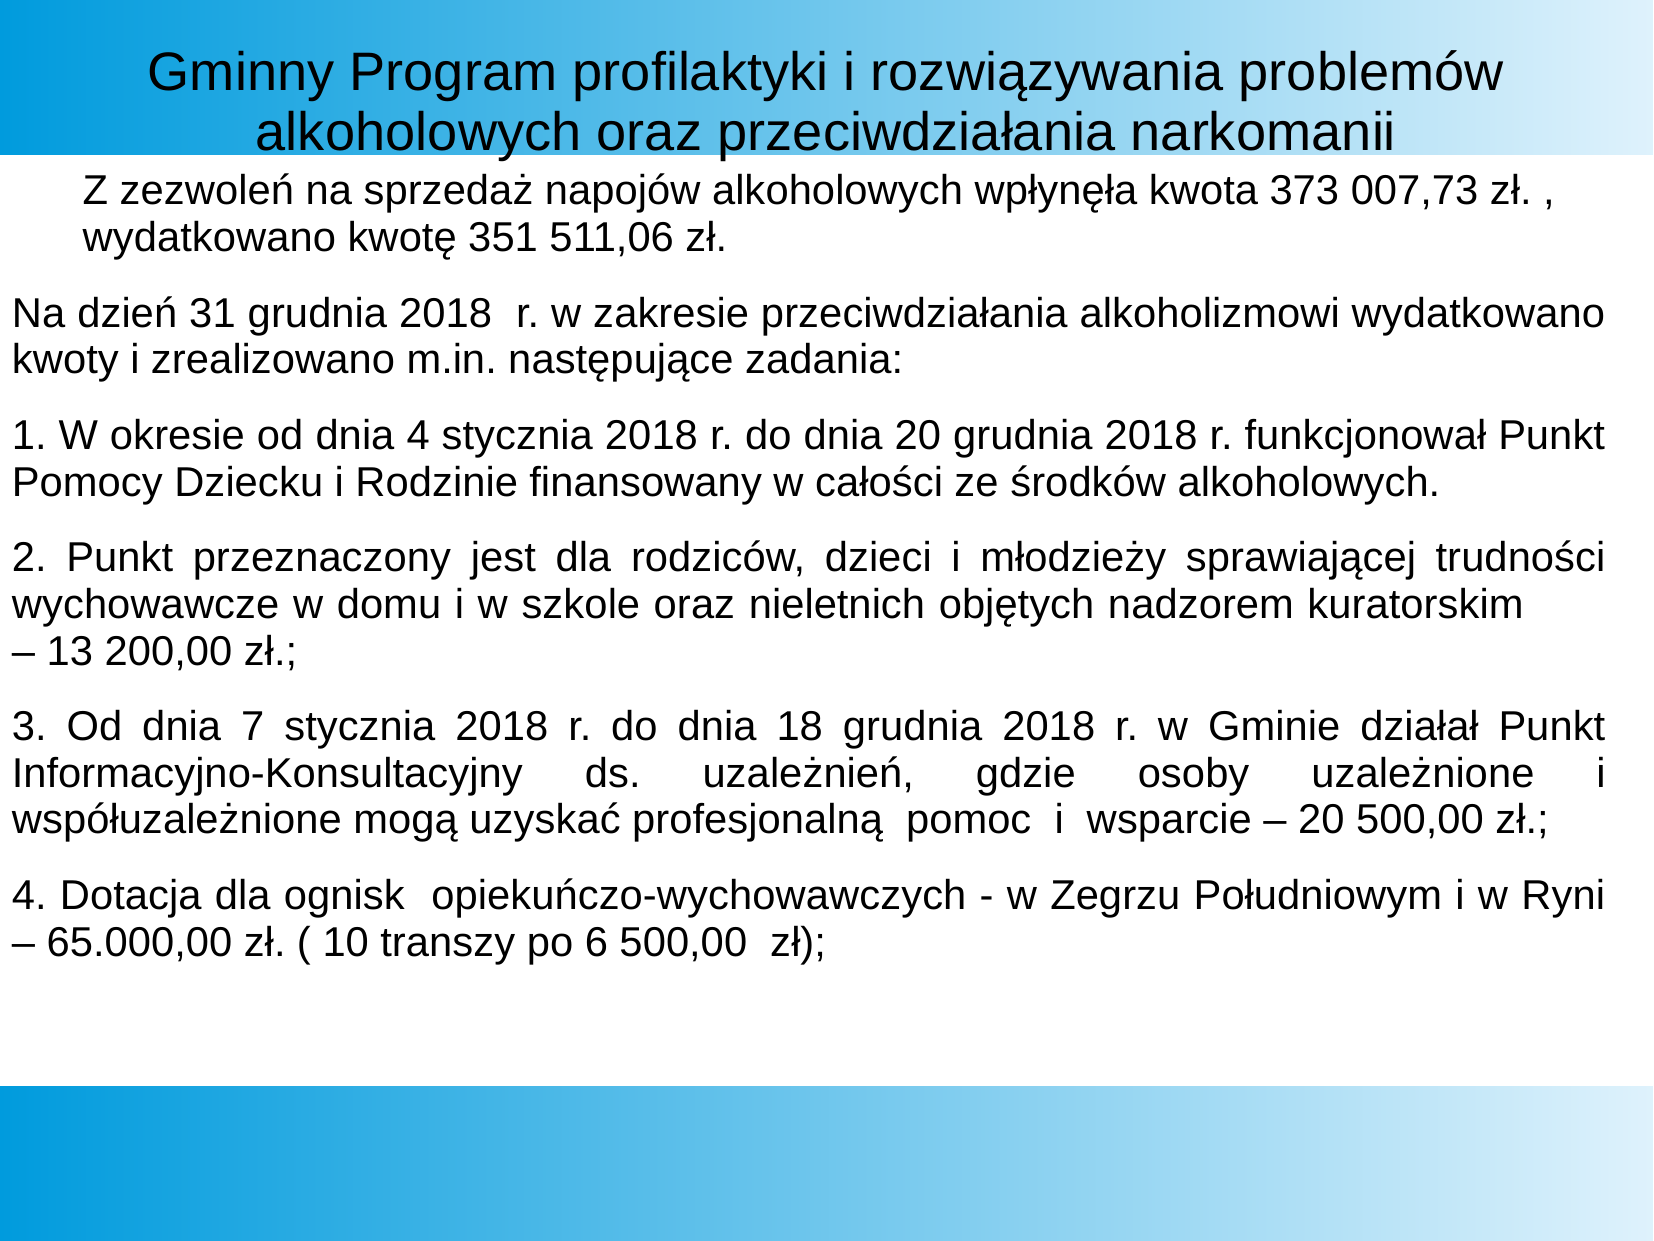

# Gminny Program profilaktyki i rozwiązywania problemów alkoholowych oraz przeciwdziałania narkomanii
Z zezwoleń na sprzedaż napojów alkoholowych wpłynęła kwota 373 007,73 zł. , wydatkowano kwotę 351 511,06 zł.
Na dzień 31 grudnia 2018 r. w zakresie przeciwdziałania alkoholizmowi wydatkowano kwoty i zrealizowano m.in. następujące zadania:
1. W okresie od dnia 4 stycznia 2018 r. do dnia 20 grudnia 2018 r. funkcjonował Punkt Pomocy Dziecku i Rodzinie finansowany w całości ze środków alkoholowych.
2. Punkt przeznaczony jest dla rodziców, dzieci i młodzieży sprawiającej trudności wychowawcze w domu i w szkole oraz nieletnich objętych nadzorem kuratorskim – 13 200,00 zł.;
3. Od dnia 7 stycznia 2018 r. do dnia 18 grudnia 2018 r. w Gminie działał Punkt Informacyjno-Konsultacyjny ds. uzależnień, gdzie osoby uzależnione i współuzależnione mogą uzyskać profesjonalną pomoc i wsparcie – 20 500,00 zł.;
4. Dotacja dla ognisk opiekuńczo-wychowawczych - w Zegrzu Południowym i w Ryni – 65.000,00 zł. ( 10 transzy po 6 500,00 zł);